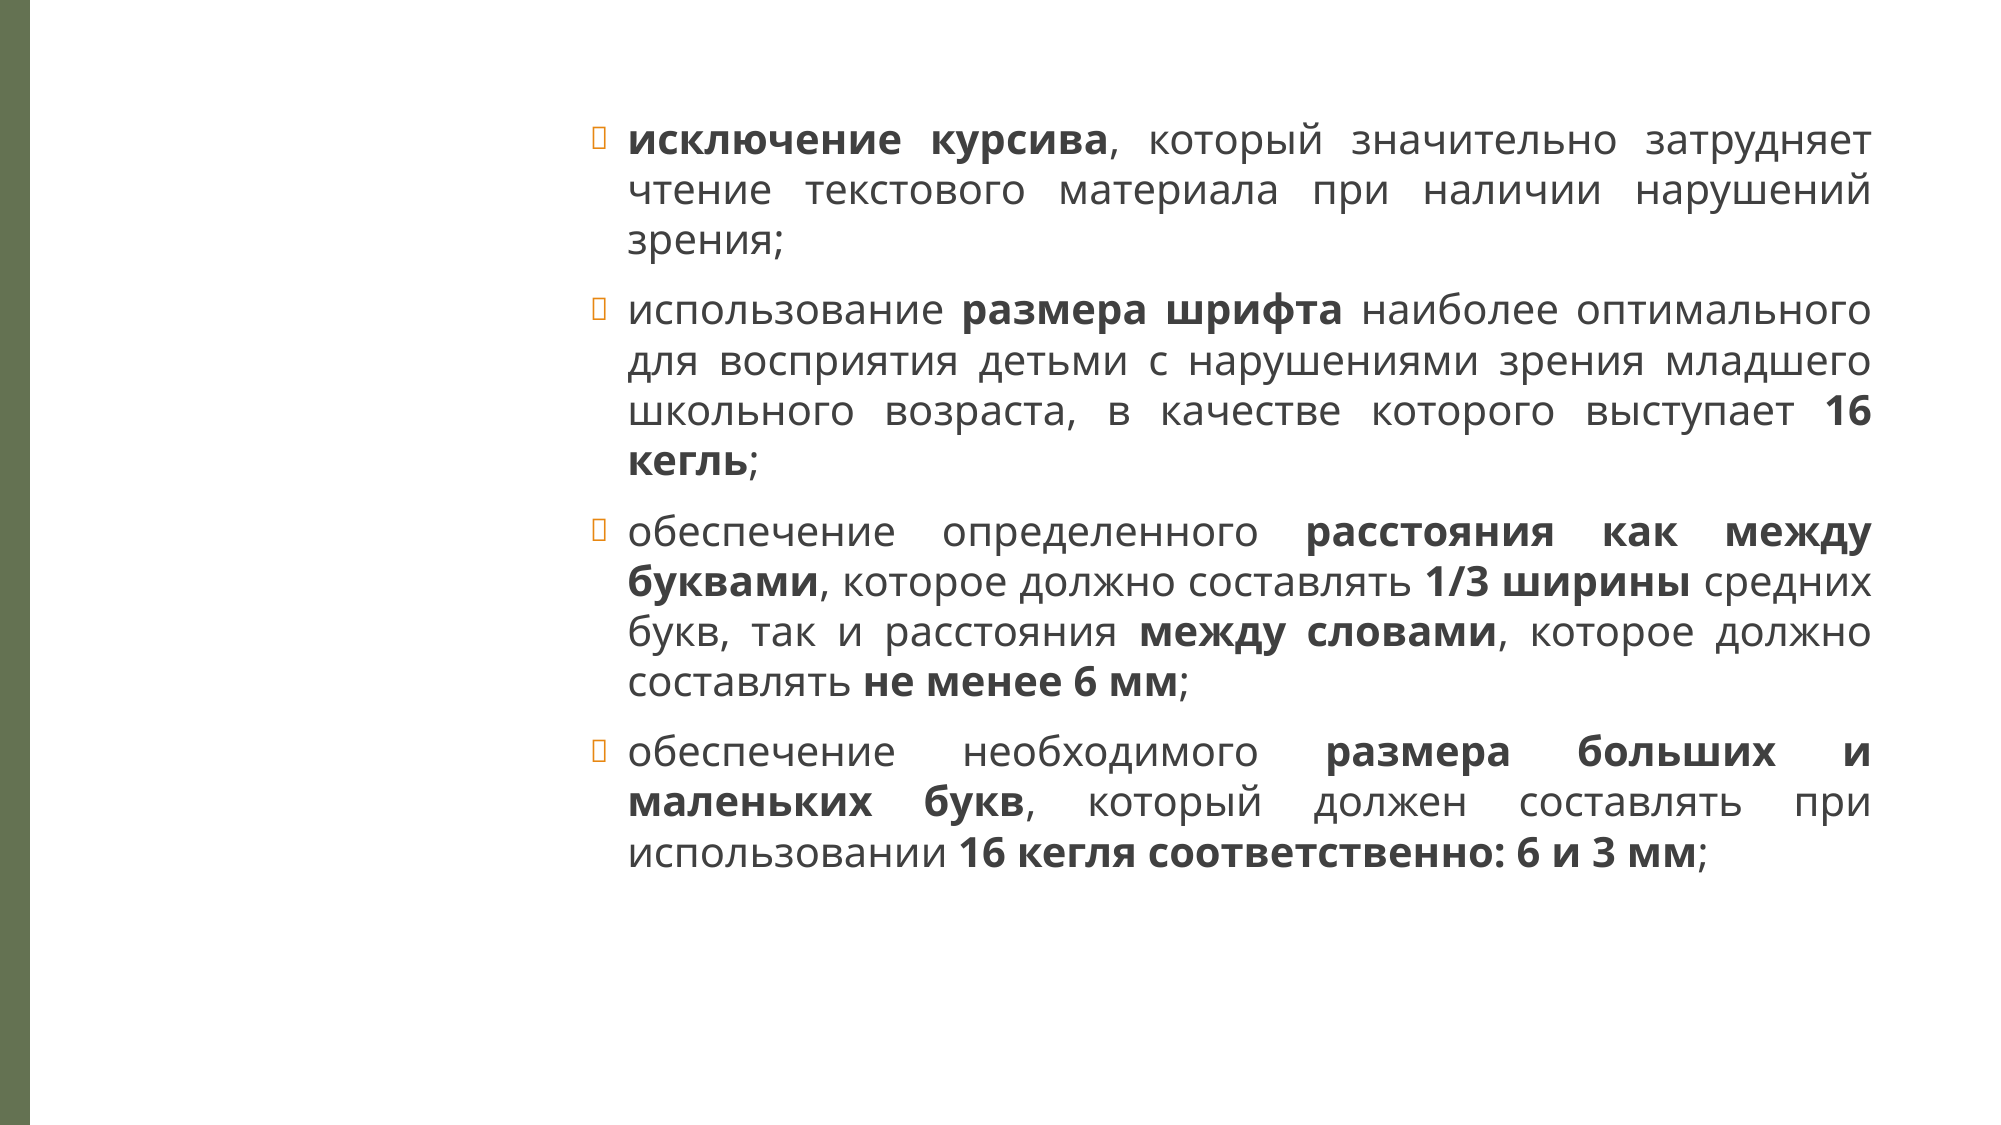

# исключение курсива, который значительно затрудняет чтение текстового материала при наличии нарушений зрения;
использование размера шрифта наиболее оптимального для восприятия детьми с нарушениями зрения младшего школьного возраста, в качестве которого выступает 16 кегль;
обеспечение определенного расстояния как между буквами, которое должно составлять 1/3 ширины средних букв, так и расстояния между словами, которое должно составлять не менее 6 мм;
обеспечение необходимого размера больших и маленьких букв, который должен составлять при использовании 16 кегля соответственно: 6 и 3 мм;